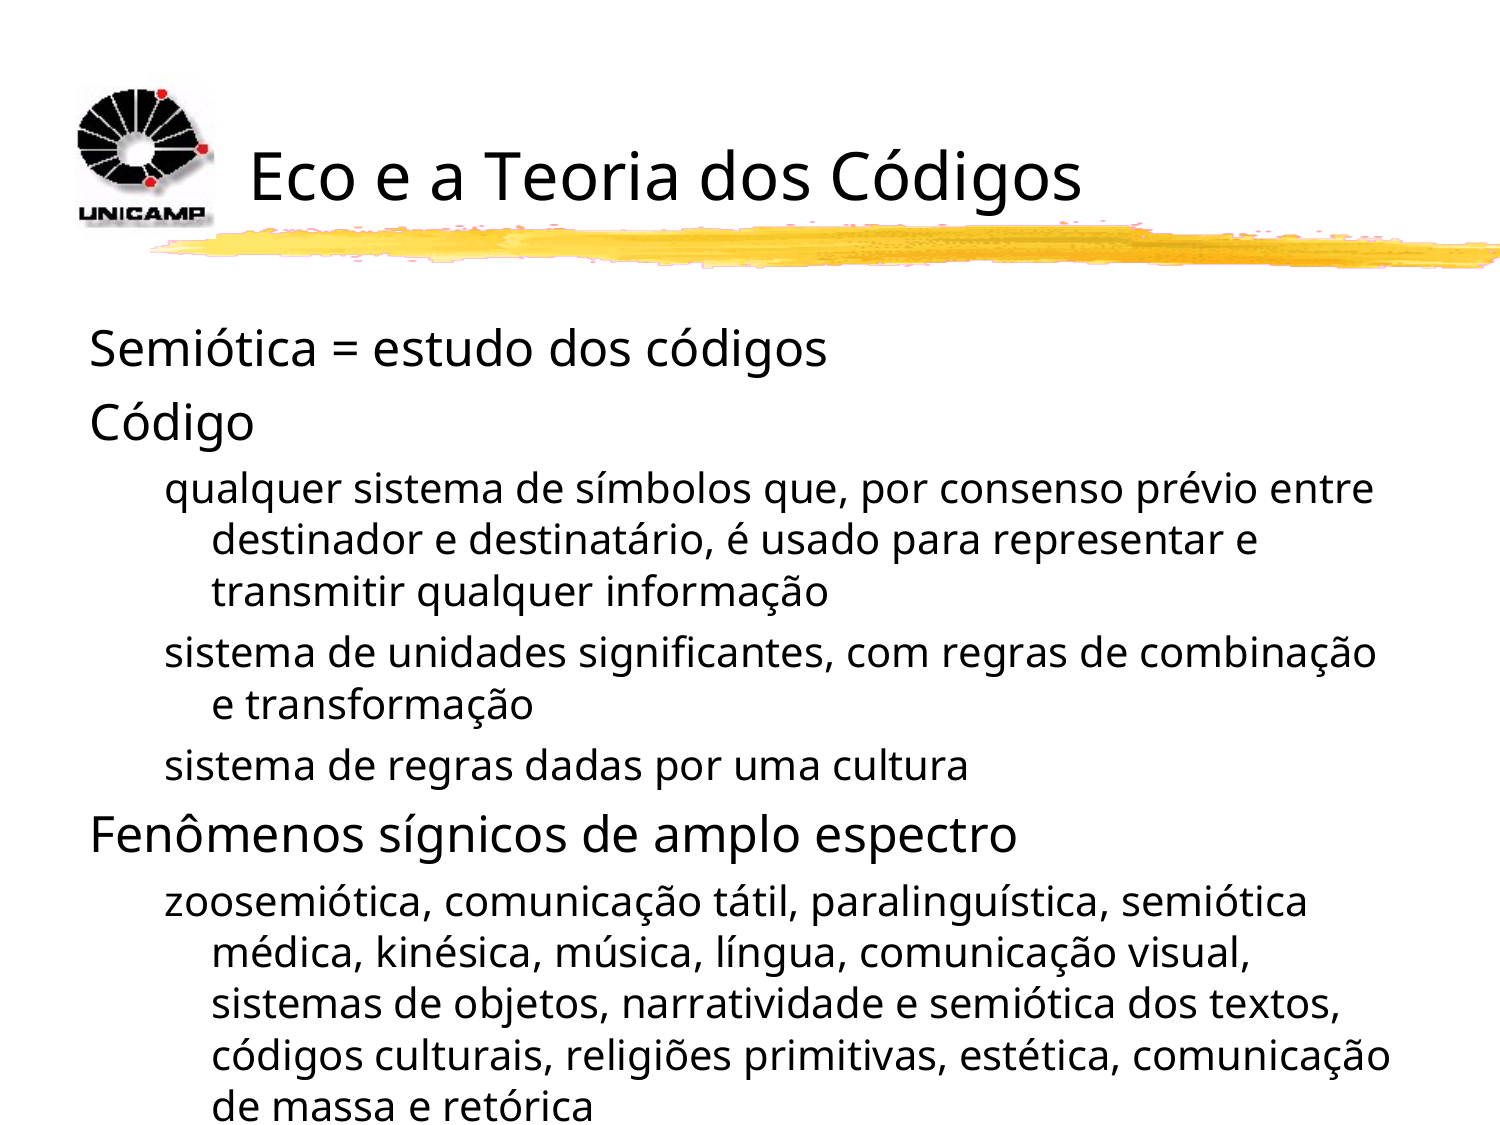

# Eco e a Teoria dos Códigos
Semiótica = estudo dos códigos
Código
qualquer sistema de símbolos que, por consenso prévio entre destinador e destinatário, é usado para representar e transmitir qualquer informação
sistema de unidades significantes, com regras de combinação e transformação
sistema de regras dadas por uma cultura
Fenômenos sígnicos de amplo espectro
zoosemiótica, comunicação tátil, paralinguística, semiótica médica, kinésica, música, língua, comunicação visual, sistemas de objetos, narratividade e semiótica dos textos, códigos culturais, religiões primitivas, estética, comunicação de massa e retórica